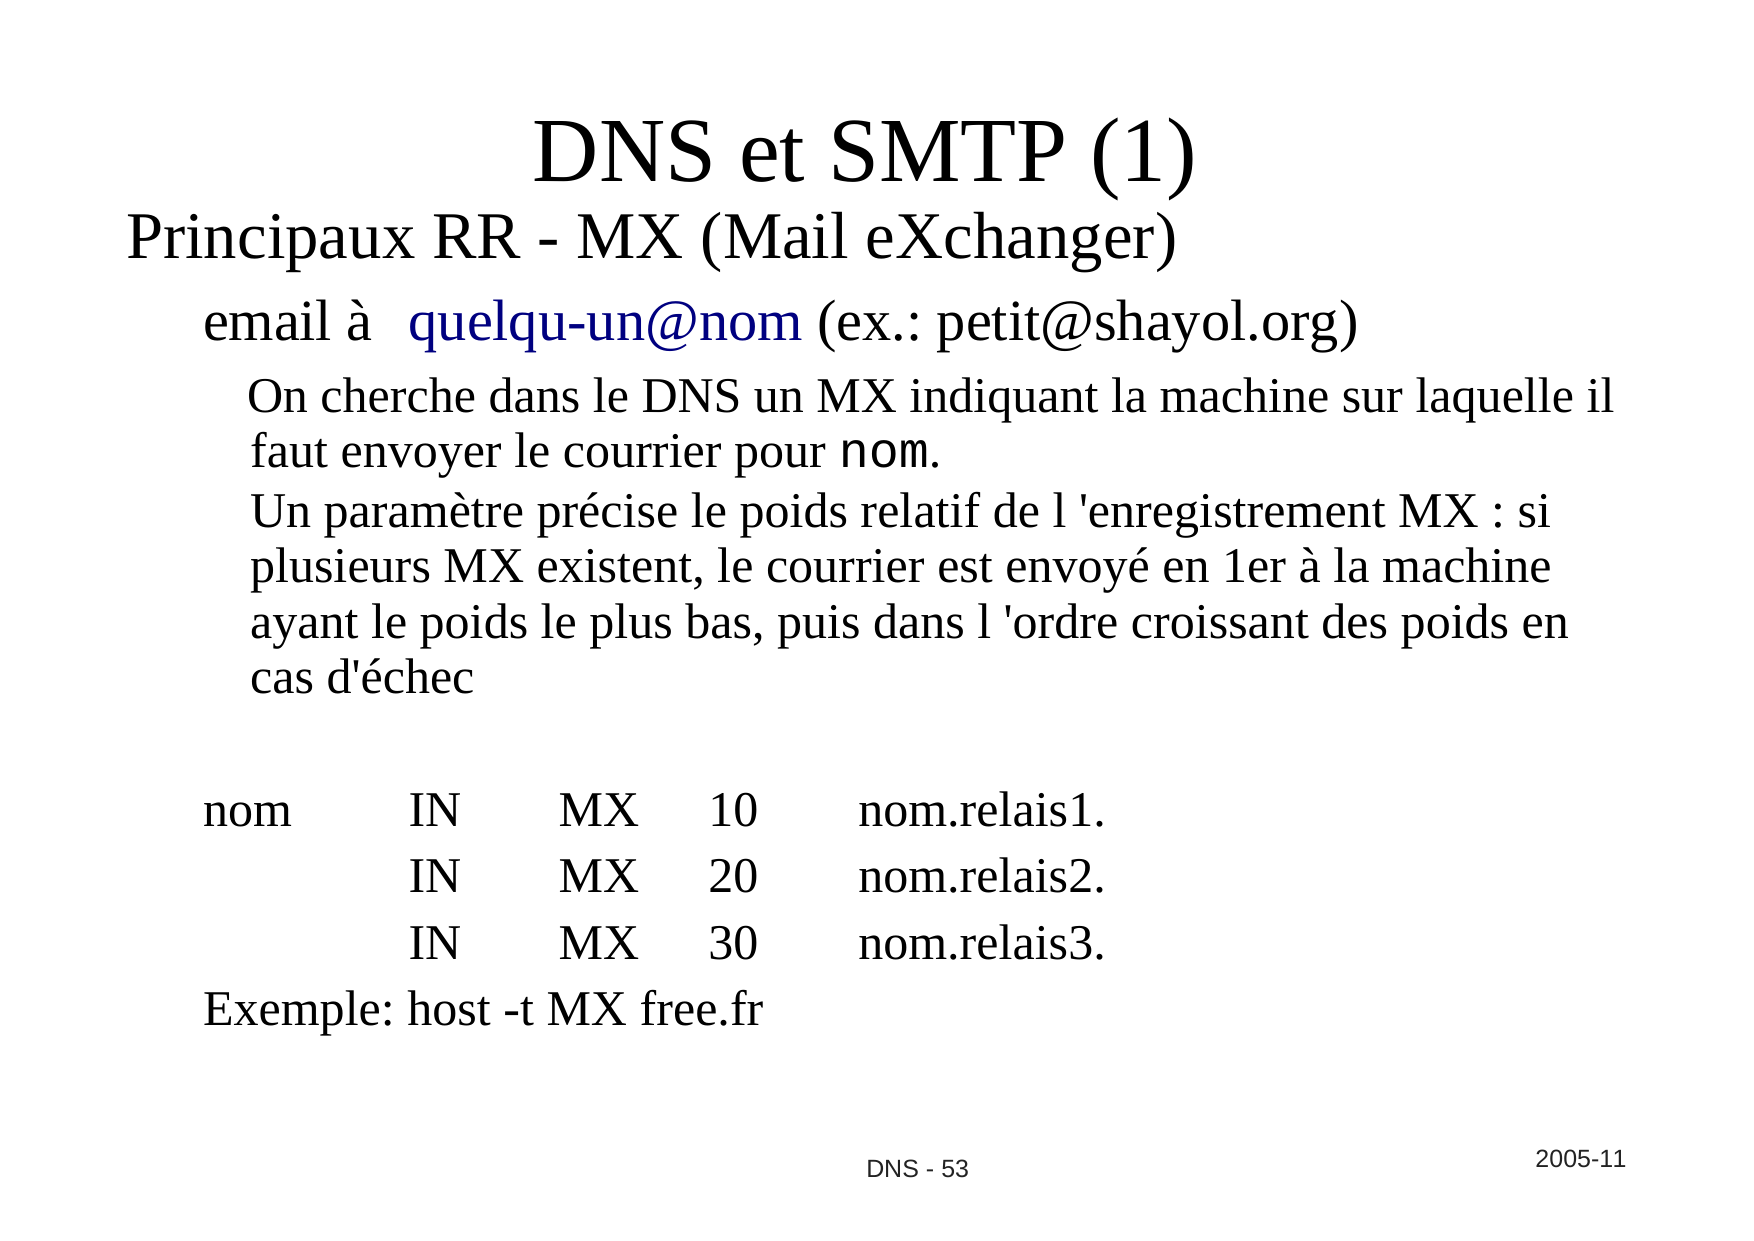

# DNS et SMTP (1)
Principaux RR - MX (Mail eXchanger)
email à	quelqu-un@nom (ex.: petit@shayol.org)
On cherche dans le DNS un MX indiquant la machine sur laquelle il faut envoyer le courrier pour nom.
Un paramètre précise le poids relatif de l 'enregistrement MX : si plusieurs MX existent, le courrier est envoyé en 1er à la machine ayant le poids le plus bas, puis dans l 'ordre croissant des poids en cas d'échec
nom	IN	MX	10	nom.relais1.
		IN	MX	20	nom.relais2.
		IN	MX	30	nom.relais3.
Exemple: host -t MX free.fr